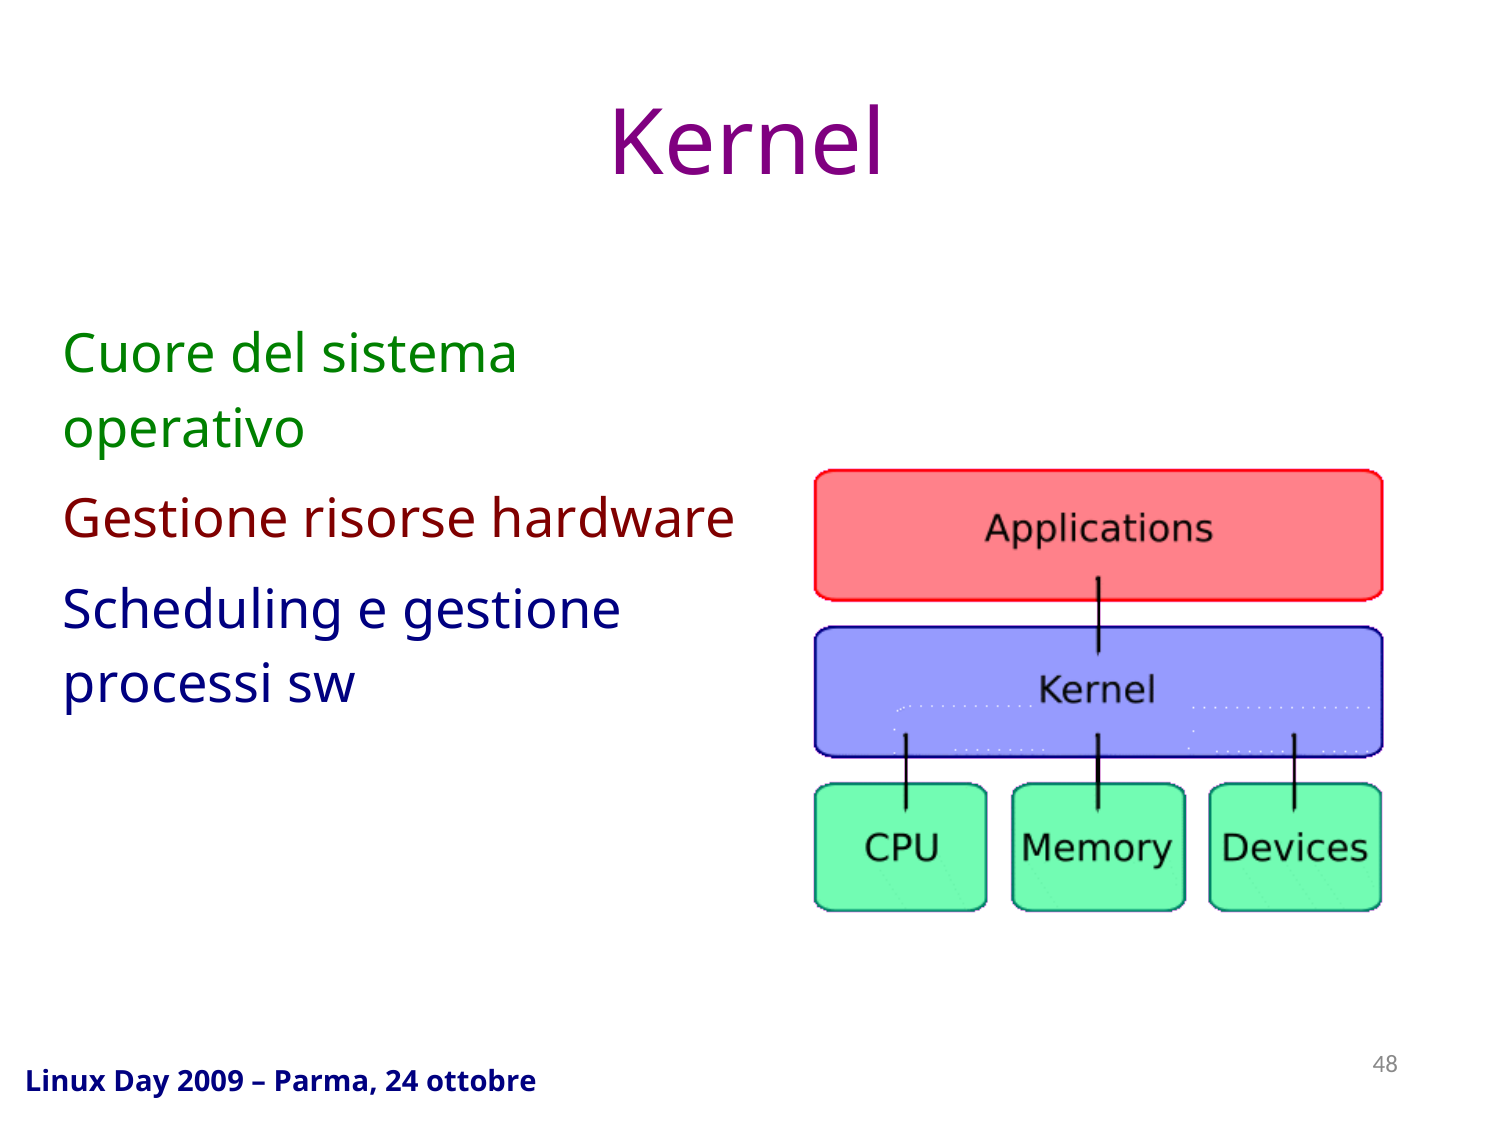

# Kernel
Cuore del sistema operativo
Gestione risorse hardware
Scheduling e gestione processi sw
48